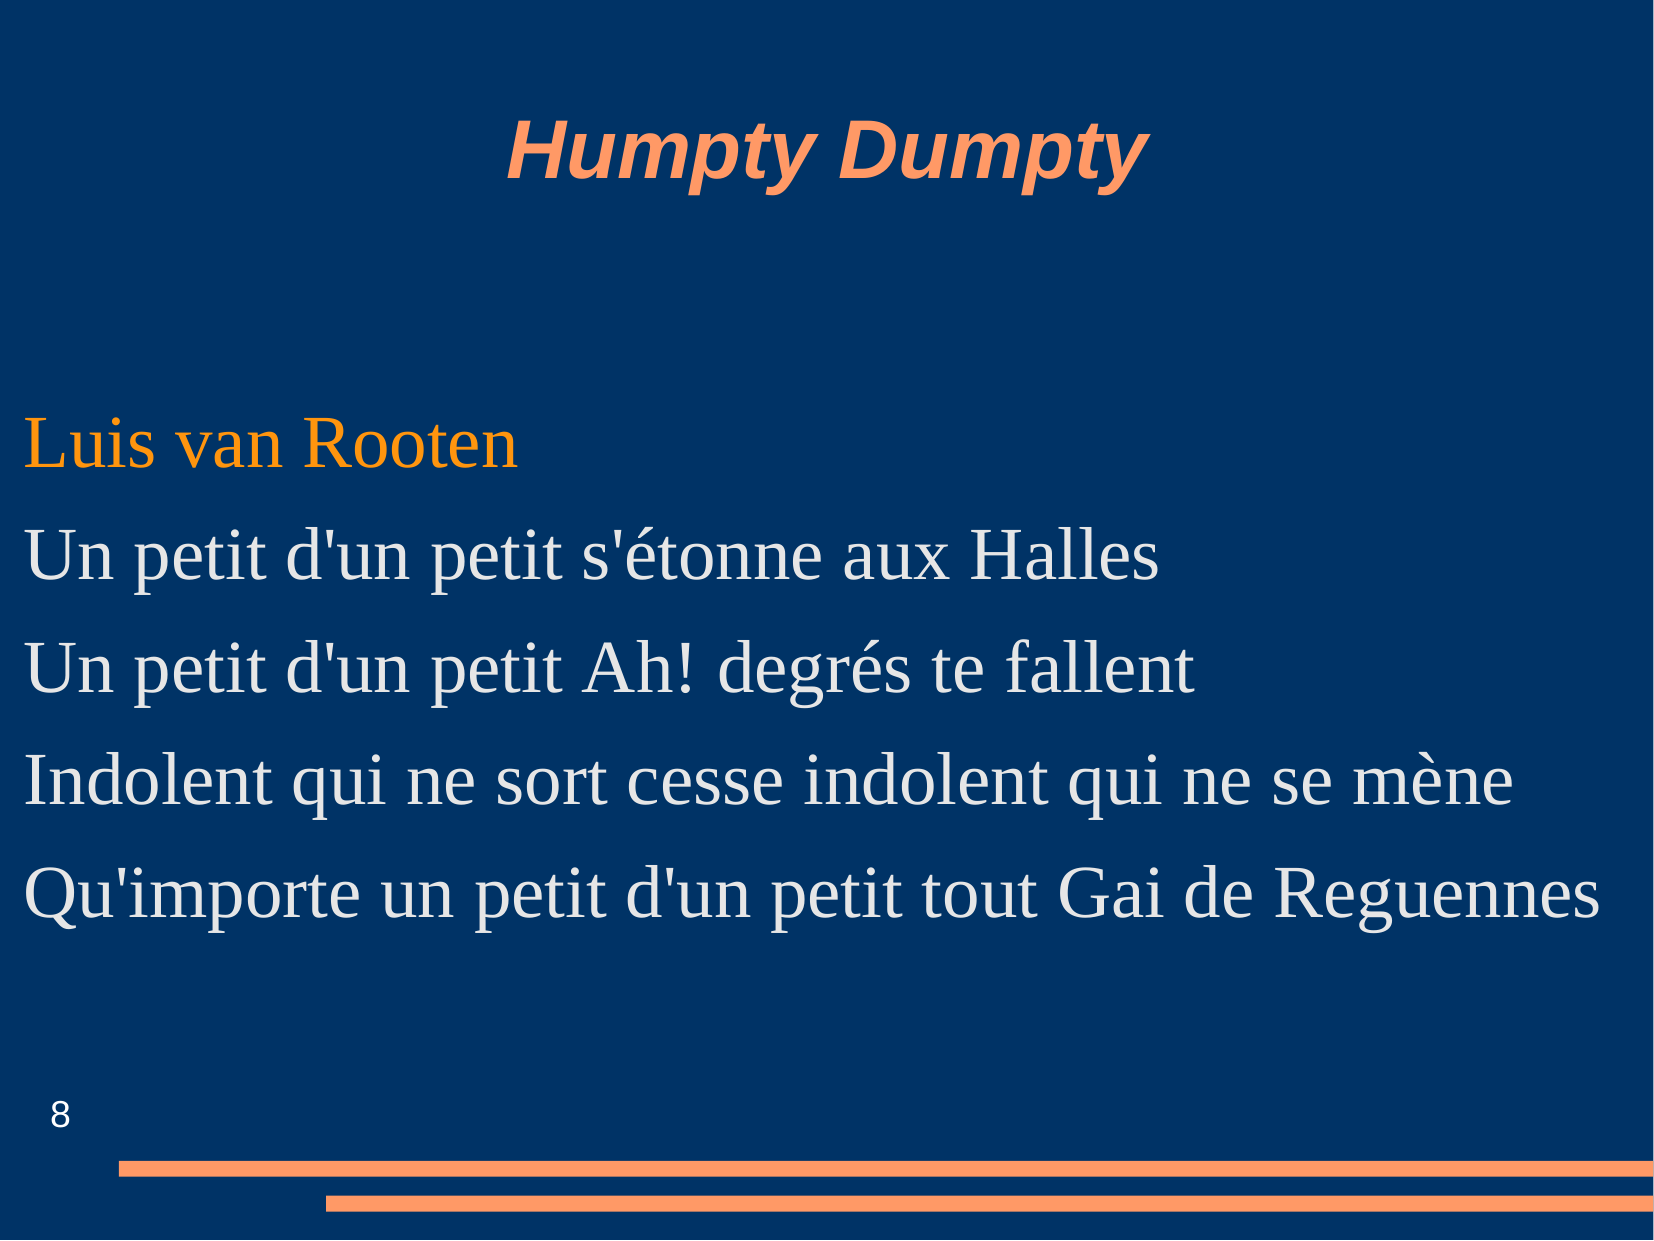

# Humpty Dumpty
Luis van Rooten
Un petit d'un petit s'étonne aux Halles
Un petit d'un petit Ah! degrés te fallent
Indolent qui ne sort cesse indolent qui ne se mène
Qu'importe un petit d'un petit tout Gai de Reguennes